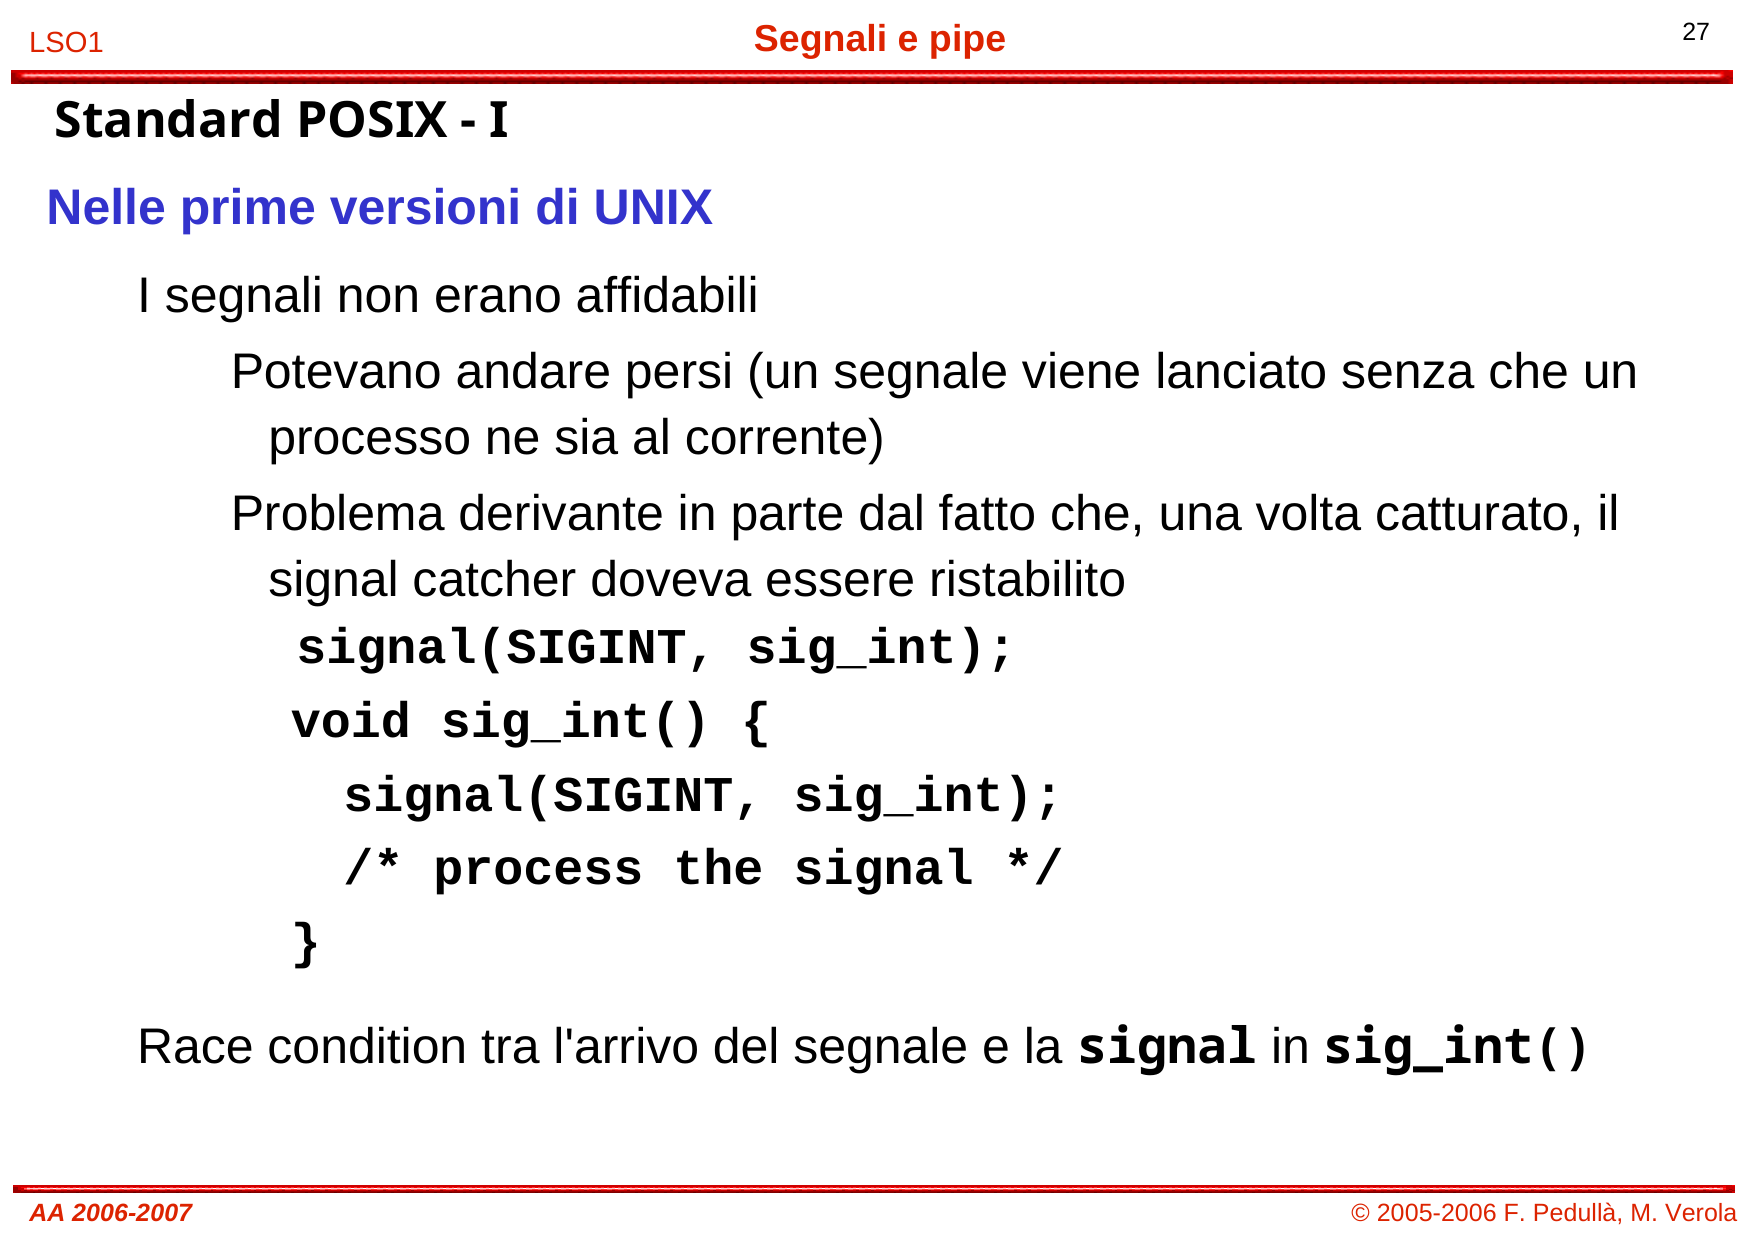

# Standard POSIX - I
Nelle prime versioni di UNIX
I segnali non erano affidabili
Potevano andare persi (un segnale viene lanciato senza che un processo ne sia al corrente)
Problema derivante in parte dal fatto che, una volta catturato, il signal catcher doveva essere ristabilito
 signal(SIGINT, sig_int);
 void sig_int() {
	 	signal(SIGINT, sig_int);
 	/* process the signal */
 }
Race condition tra l'arrivo del segnale e la signal in sig_int()